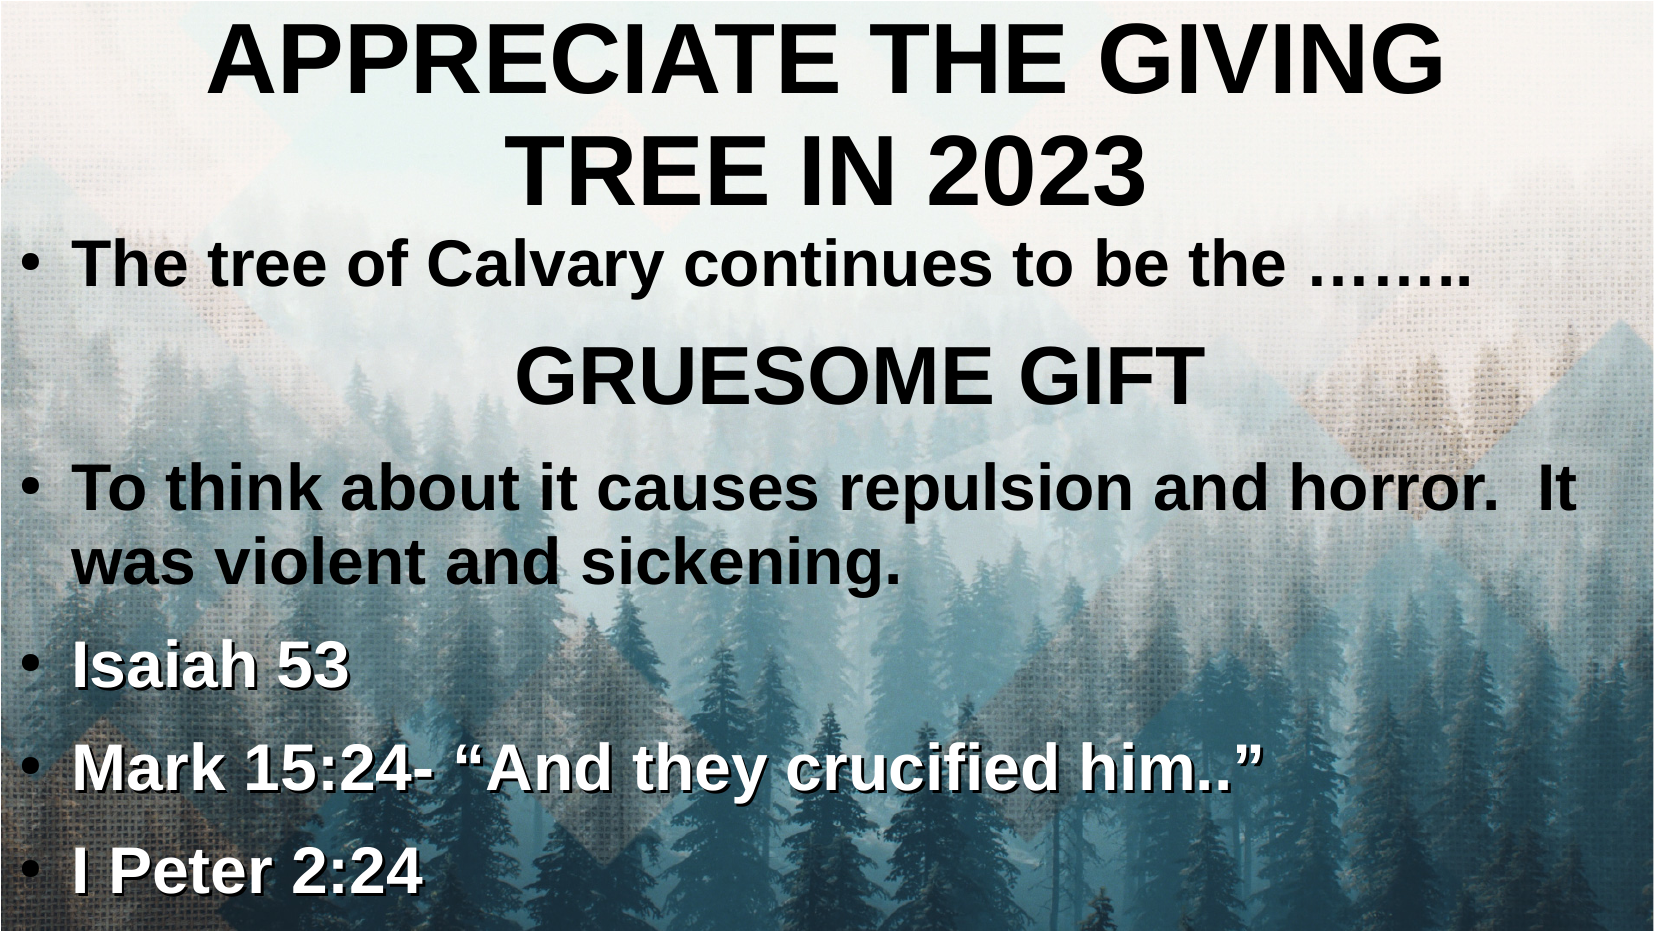

# APPRECIATE THE GIVING TREE IN 2023
The tree of Calvary continues to be the ……..
GRUESOME GIFT
To think about it causes repulsion and horror. It was violent and sickening.
Isaiah 53
Mark 15:24- “And they crucified him..”
I Peter 2:24